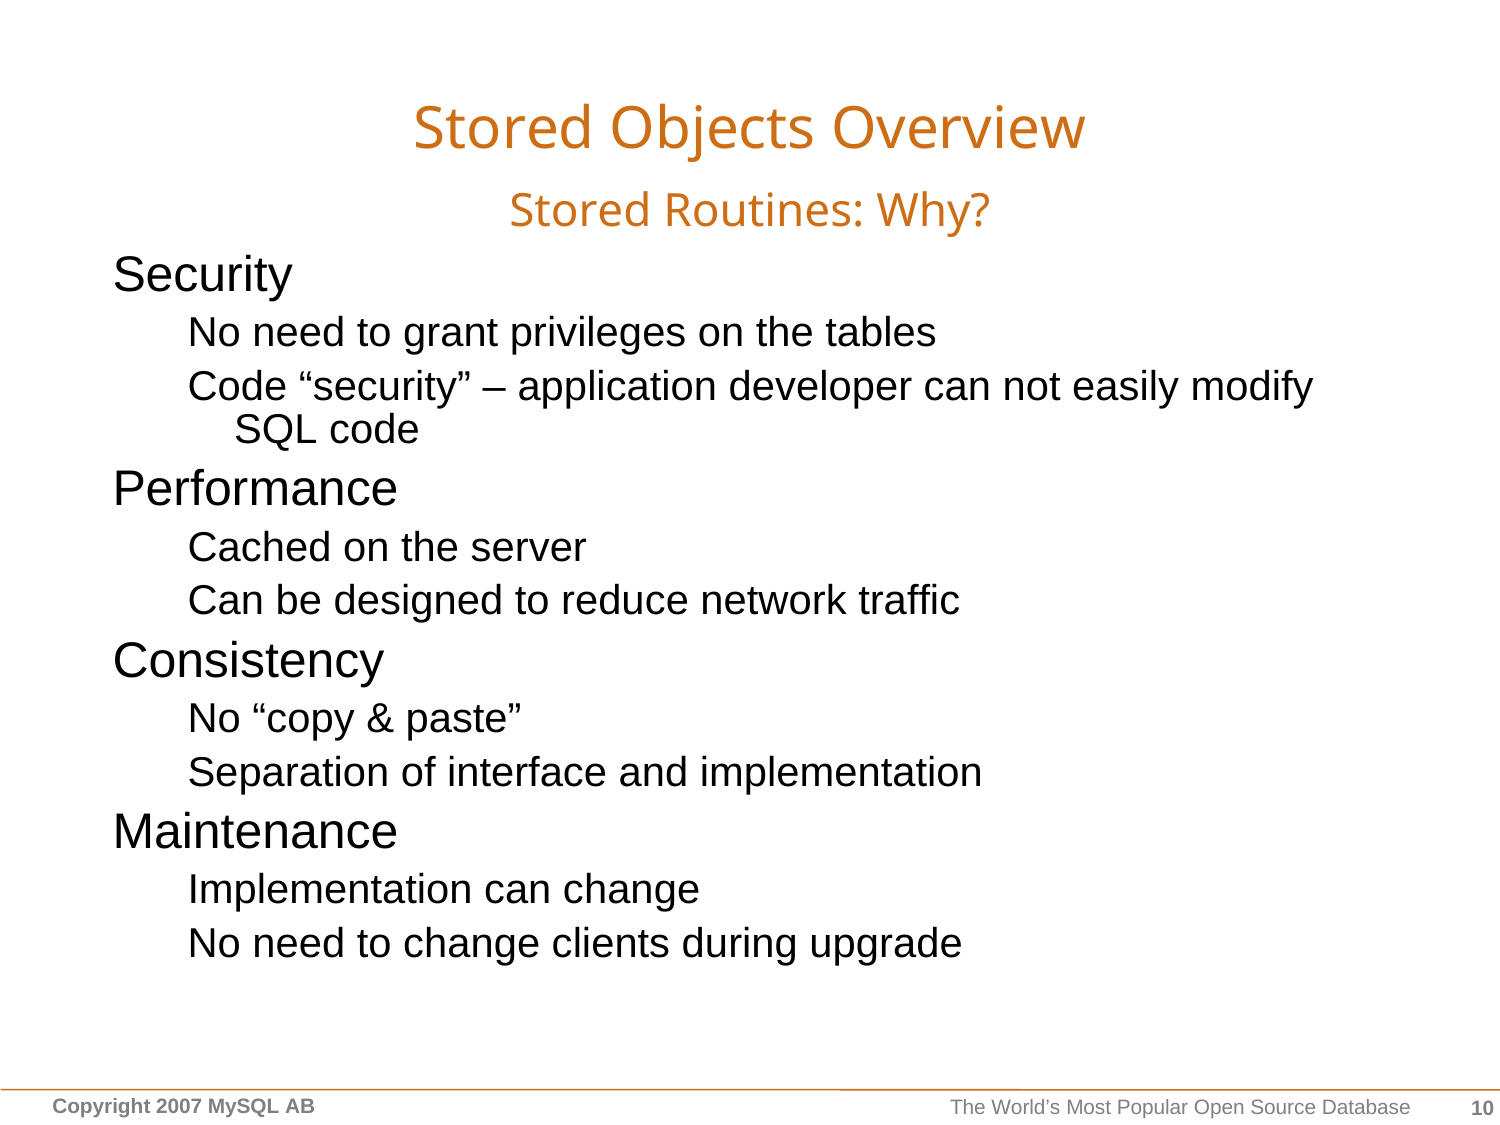

Stored Objects Overview
Stored Routines: Why?
# Security
No need to grant privileges on the tables
Code “security” – application developer can not easily modify SQL code
Performance
Cached on the server
Can be designed to reduce network traffic
Consistency
No “copy & paste”
Separation of interface and implementation
Maintenance
Implementation can change
No need to change clients during upgrade